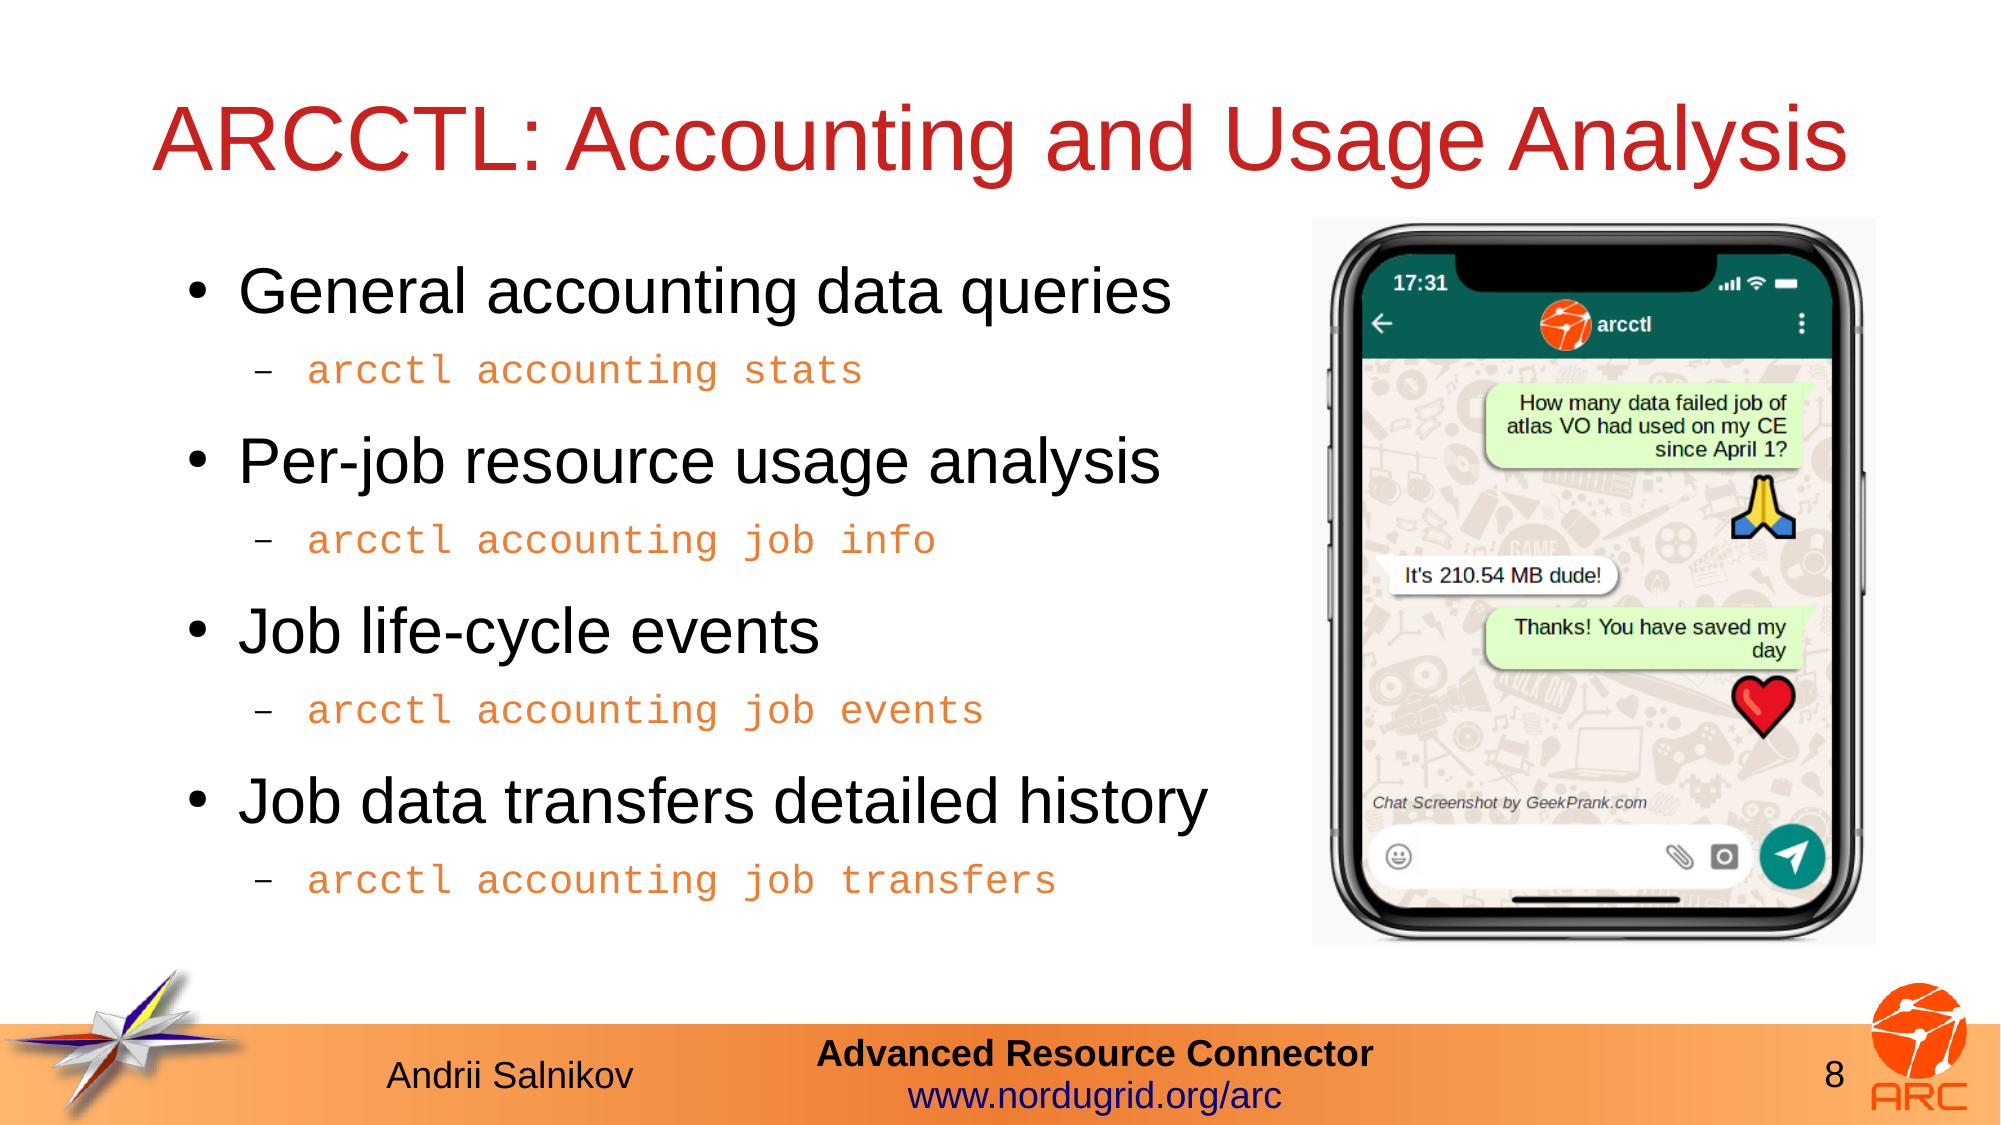

# ARCCTL: Accounting and Usage Analysis
General accounting data queries
arcctl accounting stats
Per-job resource usage analysis
arcctl accounting job info
Job life-cycle events
arcctl accounting job events
Job data transfers detailed history
arcctl accounting job transfers
Andrii Salnikov
8